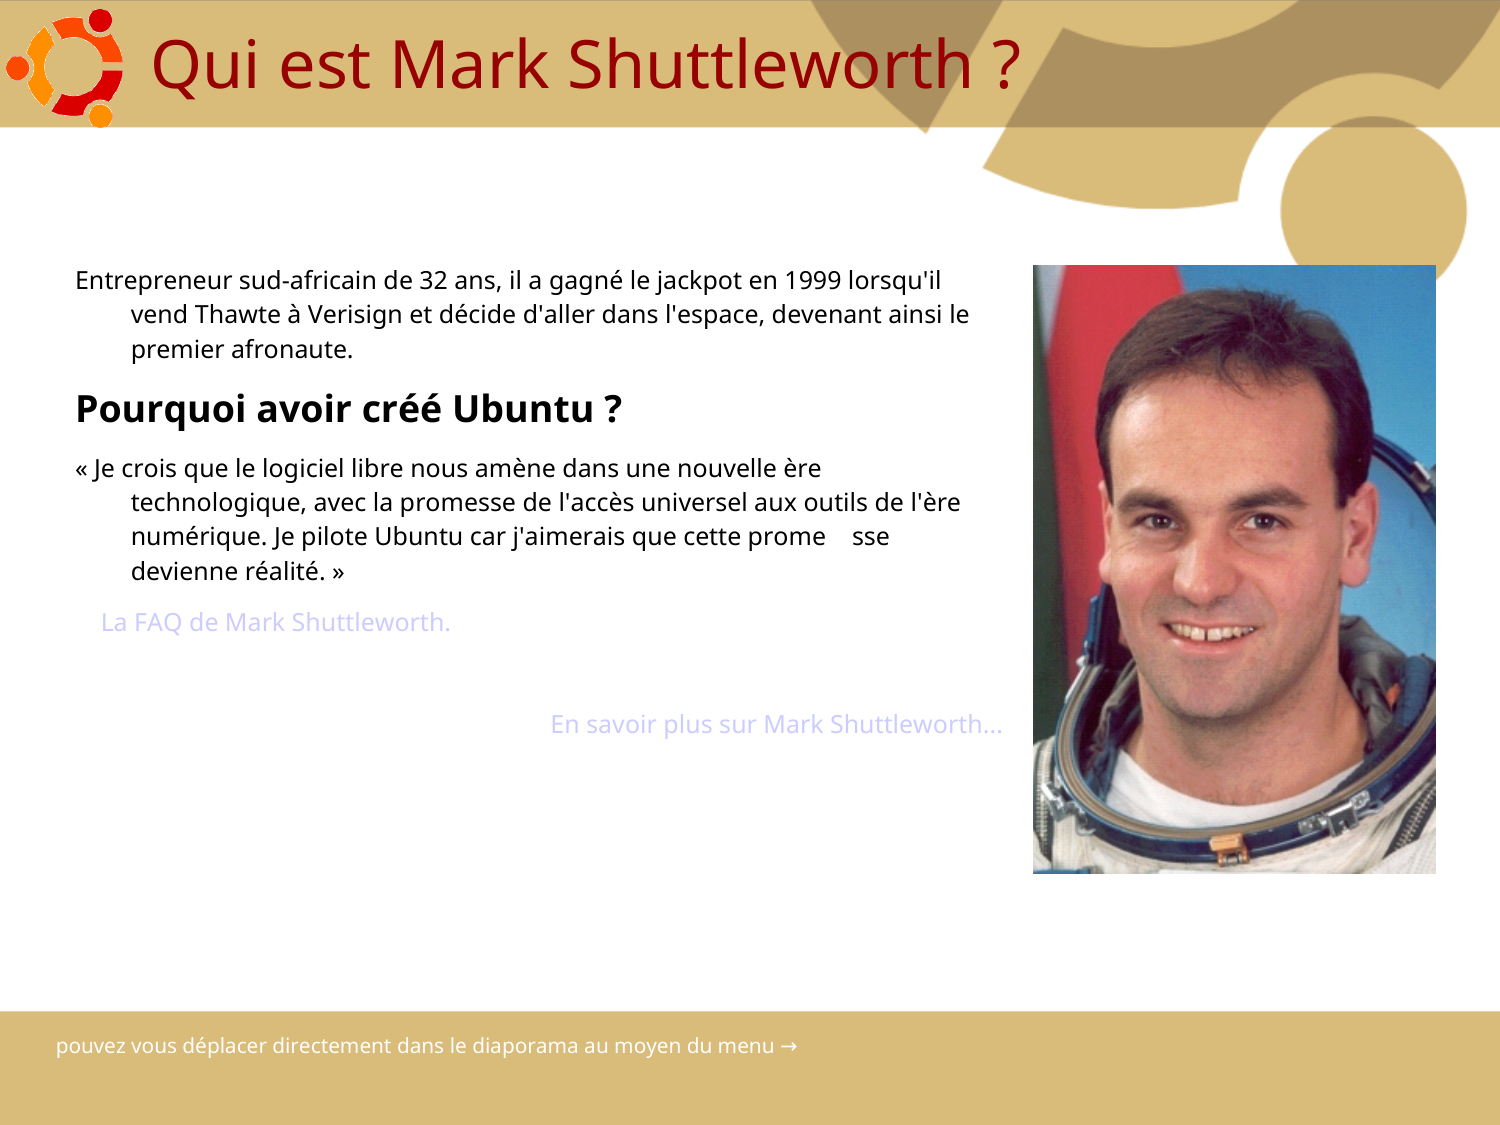

# Qui est Mark Shuttleworth ?
Entrepreneur sud-africain de 32 ans, il a gagné le jackpot en 1999 lorsqu'il vend Thawte à Verisign et décide d'aller dans l'espace, devenant ainsi le premier afronaute.
Pourquoi avoir créé Ubuntu ?
« Je crois que le logiciel libre nous amène dans une nouvelle ère technologique, avec la promesse de l'accès universel aux outils de l'ère numérique. Je pilote Ubuntu car j'aimerais que cette prome sse devienne réalité. »
 La FAQ de Mark Shuttleworth.
En savoir plus sur Mark Shuttleworth...
pouvez vous déplacer directement dans le diaporama au moyen du menu →